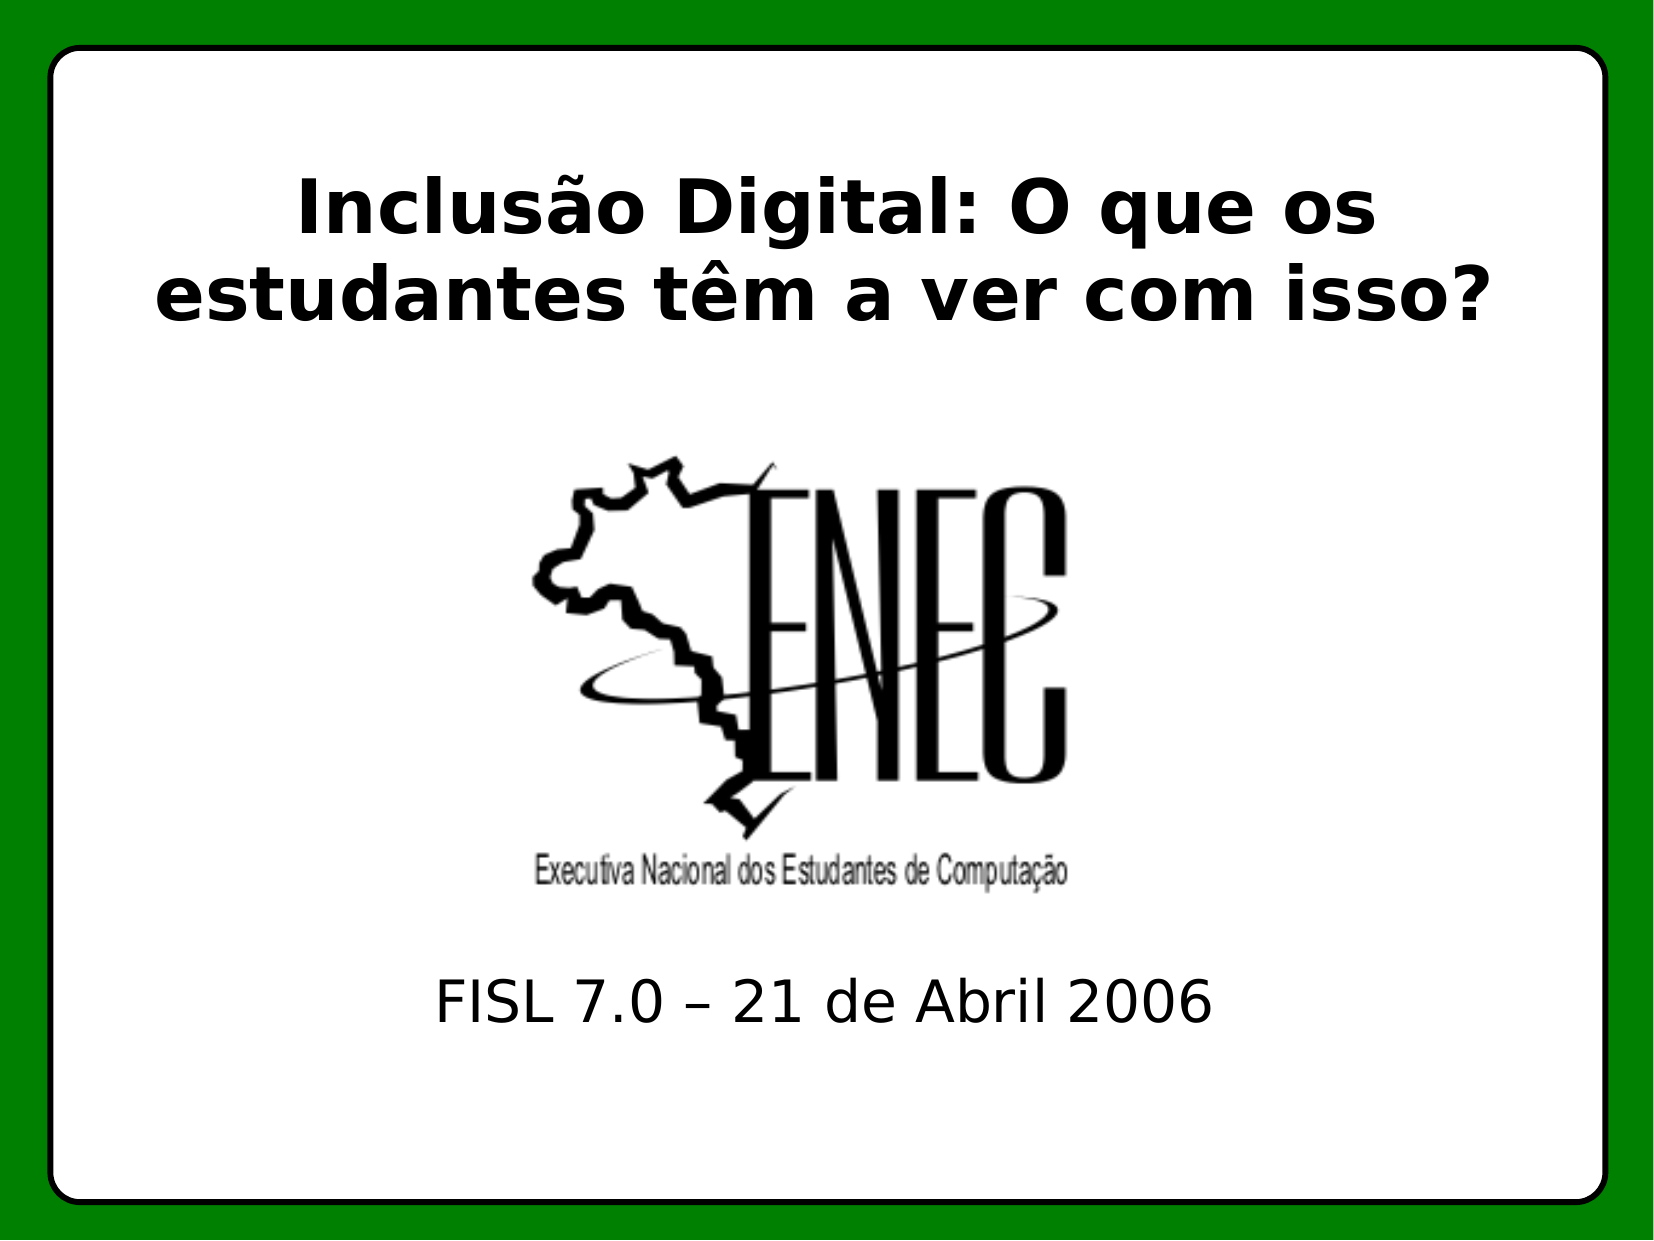

# Inclusão Digital: O que os estudantes têm a ver com isso? FISL 7.0 – 21 de Abril 2006